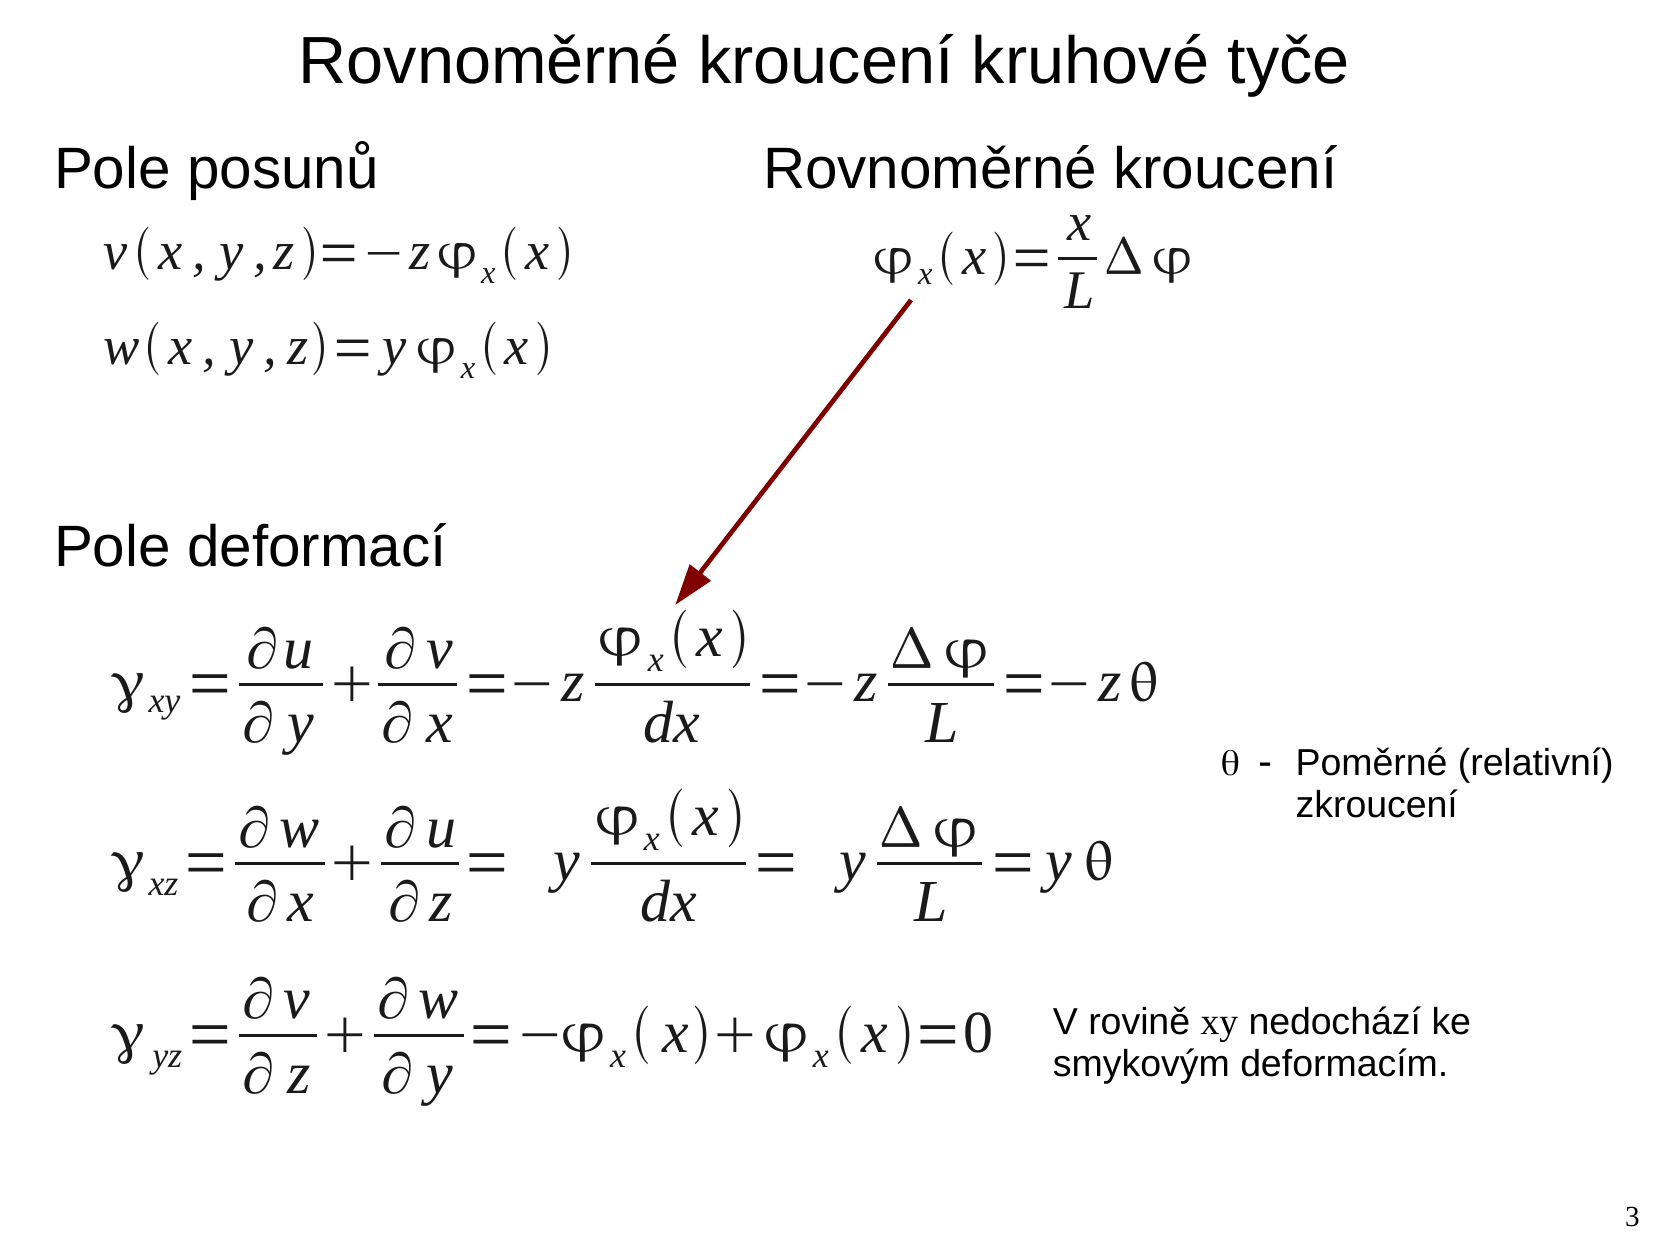

# Rovnoměrné kroucení kruhové tyče
Pole posunů
Rovnoměrné kroucení
Pole deformací
q - 	Poměrné (relativní) 	zkroucení
V rovině xy nedochází ke smykovým deformacím.
3